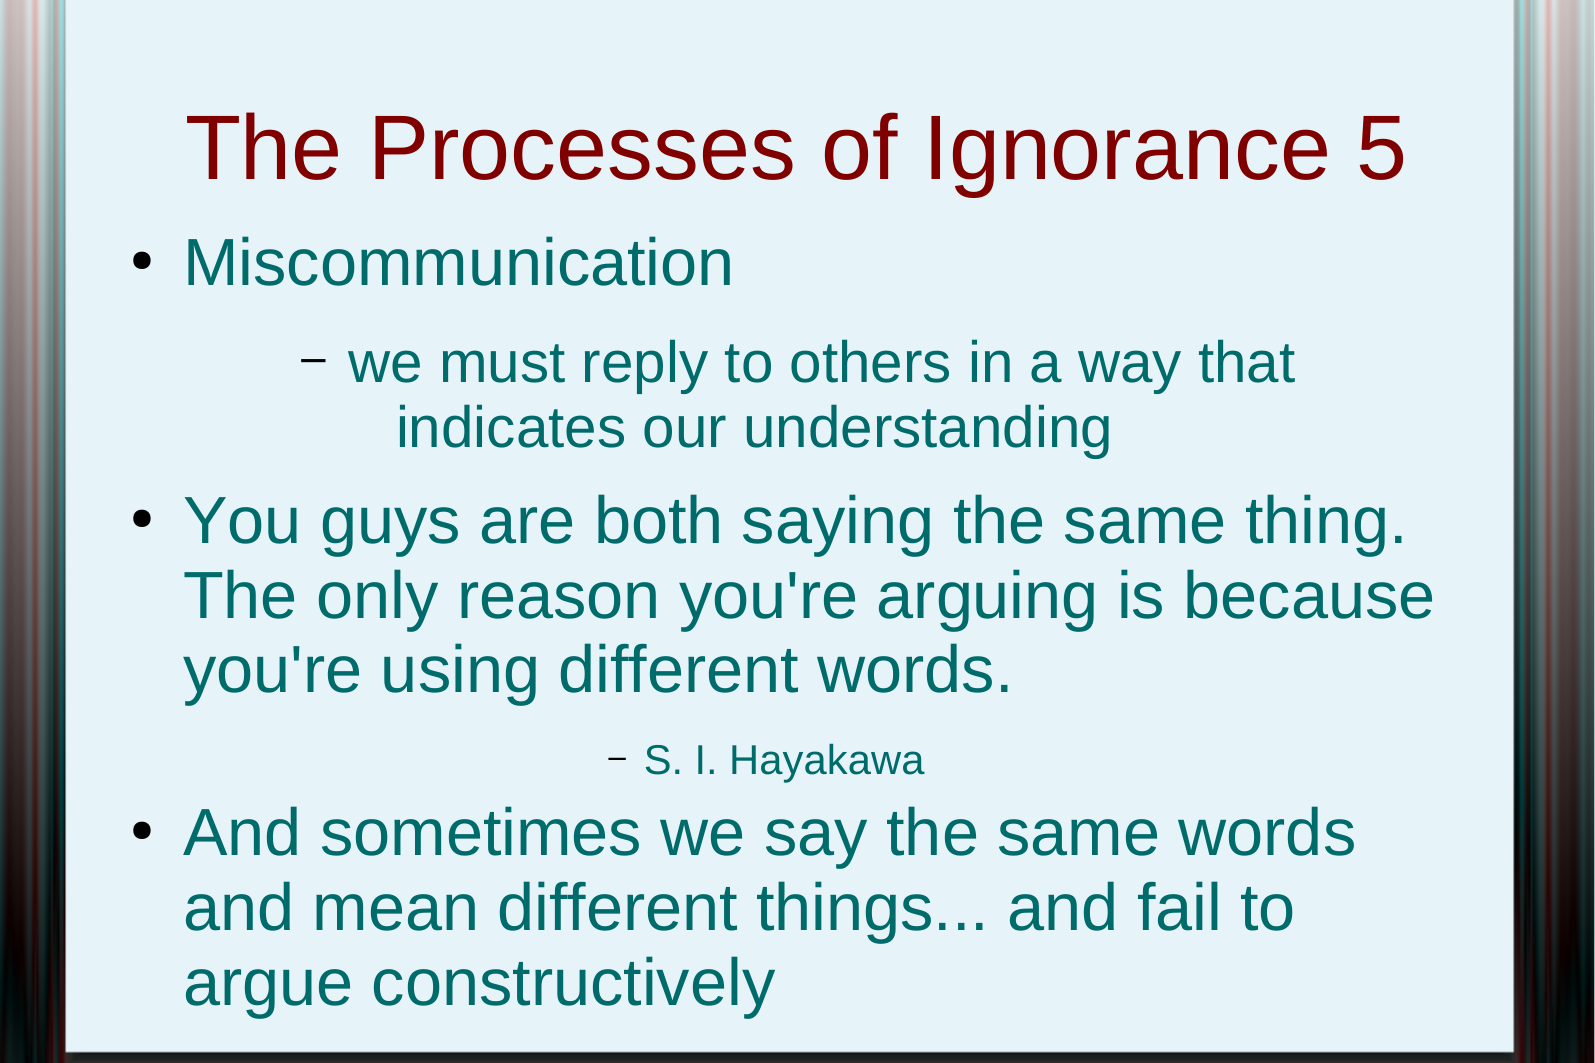

# The Processes of Ignorance 5
Miscommunication
we must reply to others in a way that indicates our understanding
You guys are both saying the same thing. The only reason you're arguing is because you're using different words.
S. I. Hayakawa
And sometimes we say the same words and mean different things... and fail to argue constructively